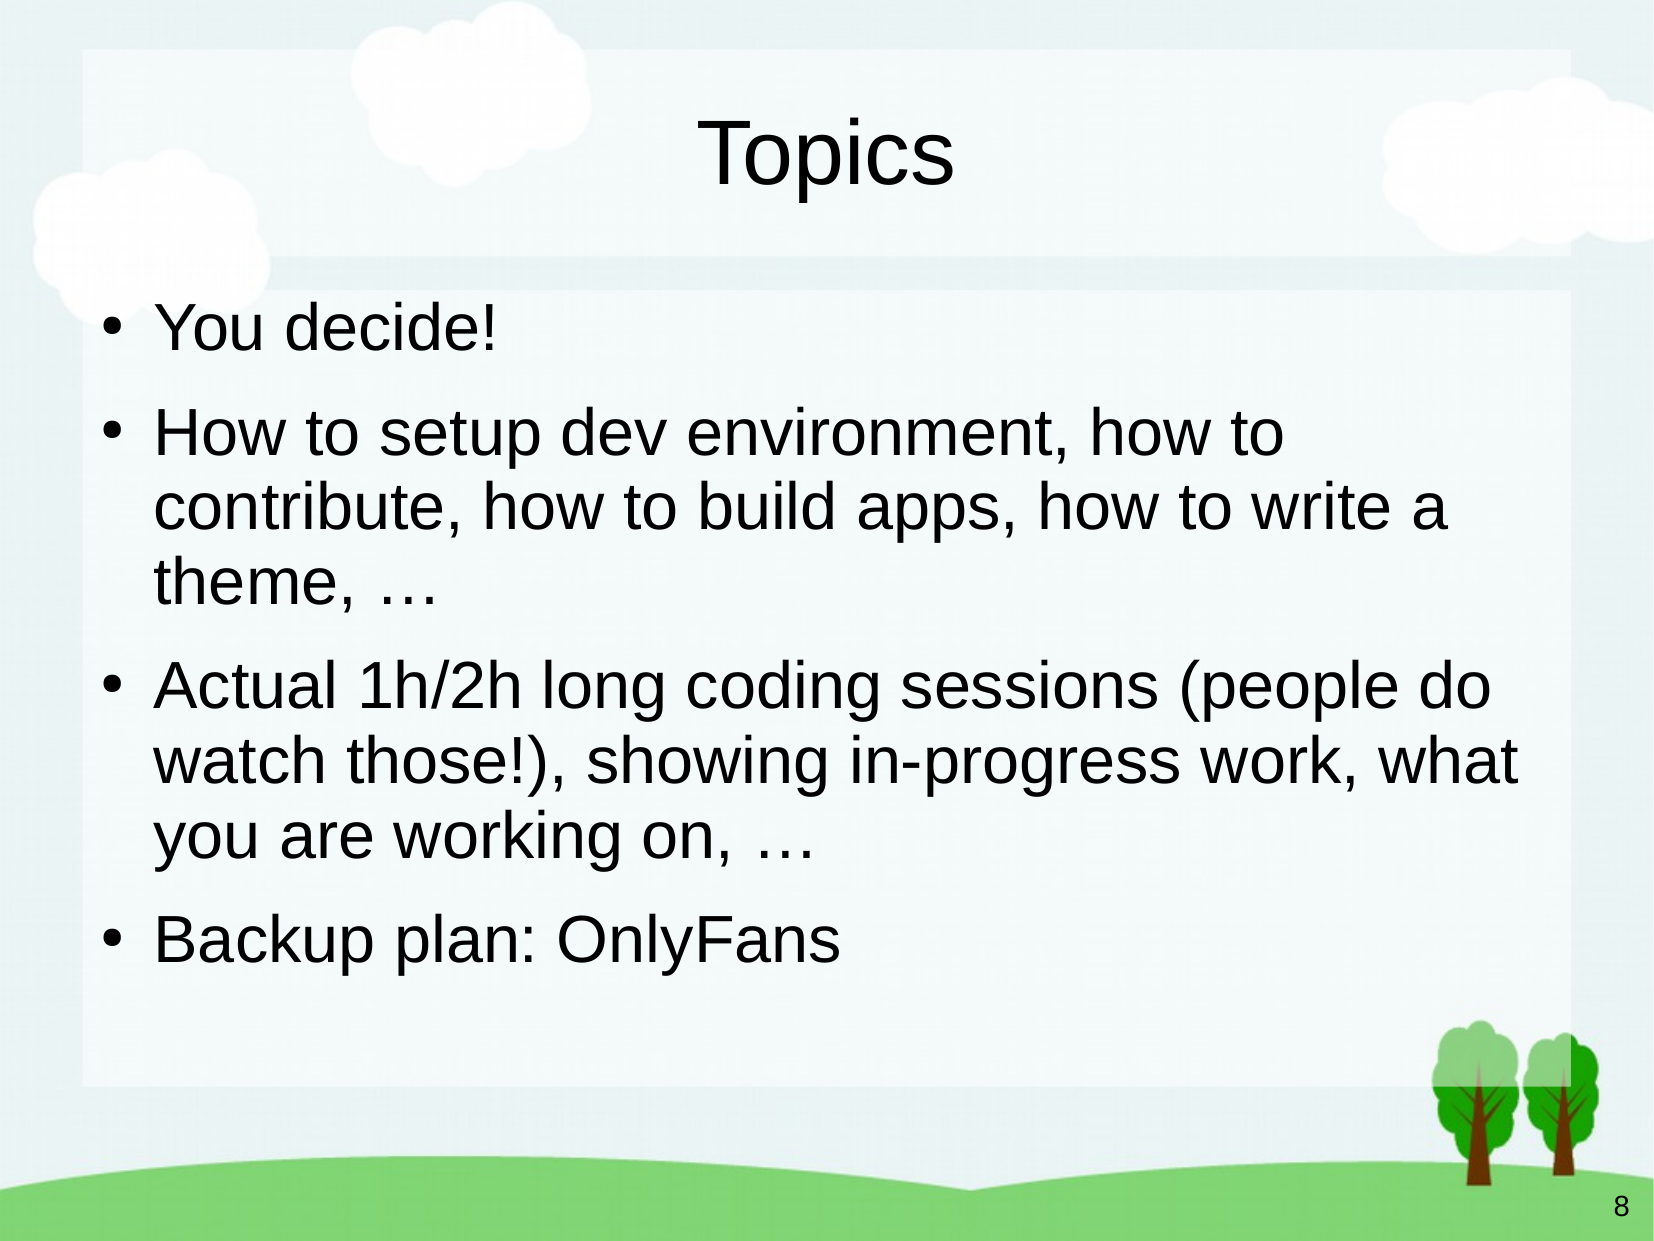

# Topics
You decide!
How to setup dev environment, how to contribute, how to build apps, how to write a theme, …
Actual 1h/2h long coding sessions (people do watch those!), showing in-progress work, what you are working on, …
Backup plan: OnlyFans
8